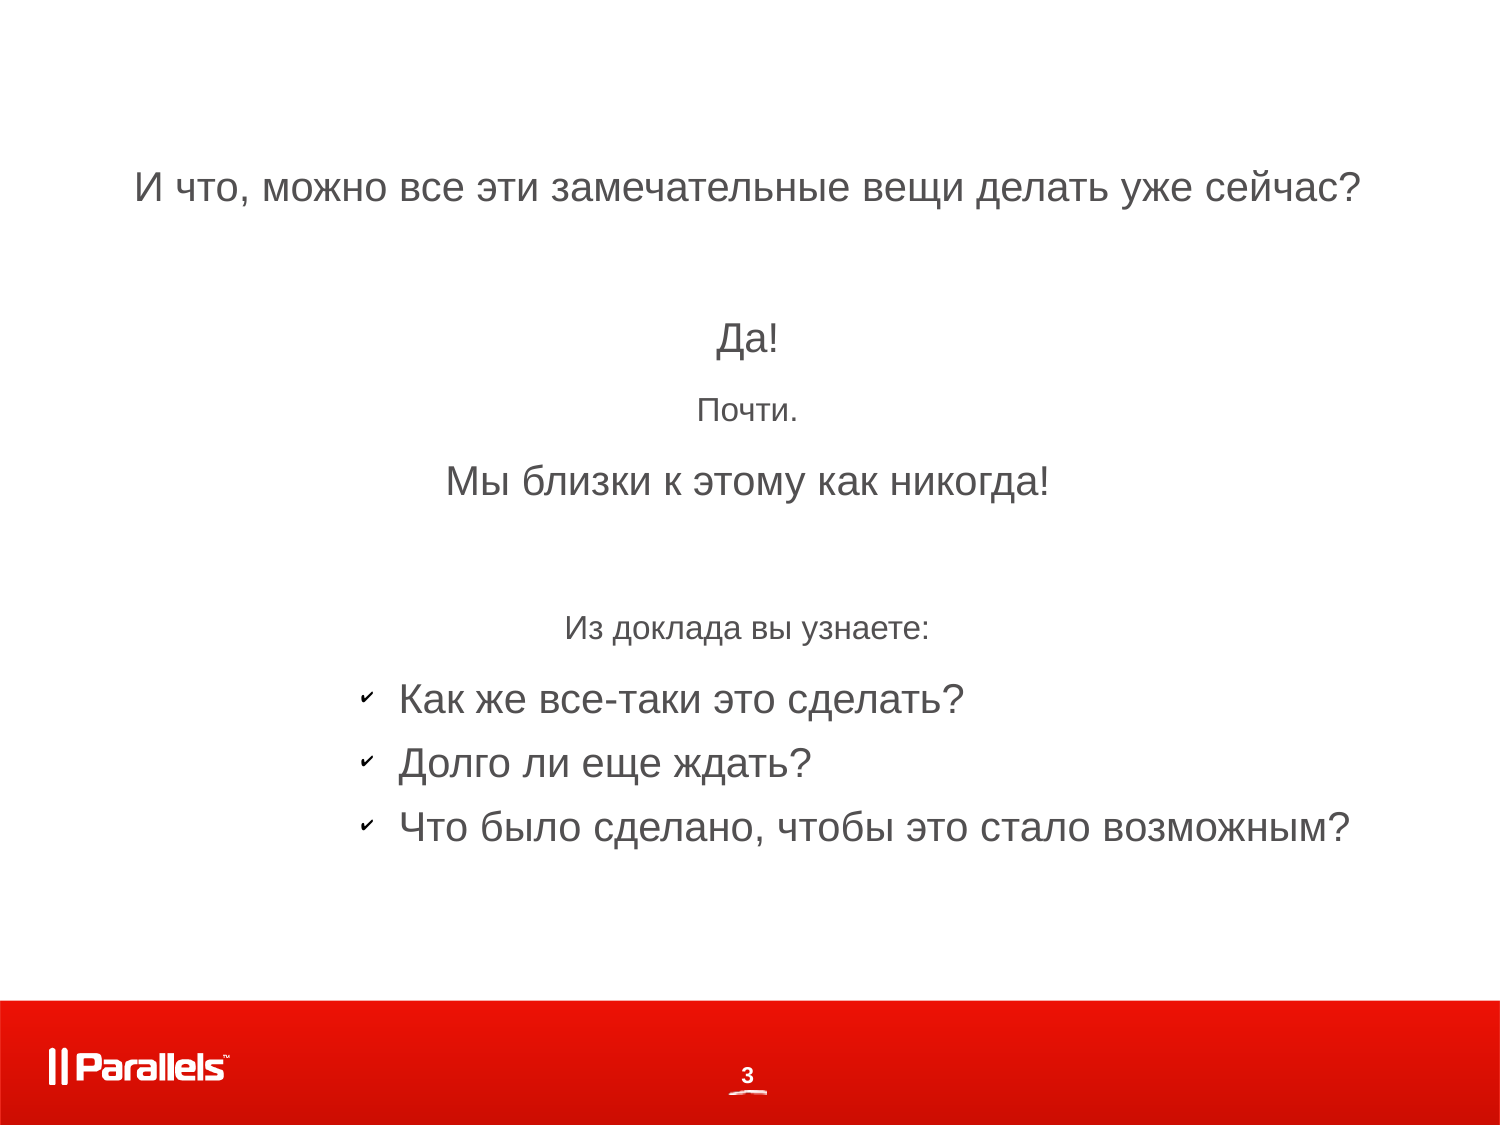

#
И что, можно все эти замечательные вещи делать уже сейчас?
Да!
Почти.
Мы близки к этому как никогда!
Из доклада вы узнаете:
Как же все-таки это сделать?
Долго ли еще ждать?
Что было сделано, чтобы это стало возможным?